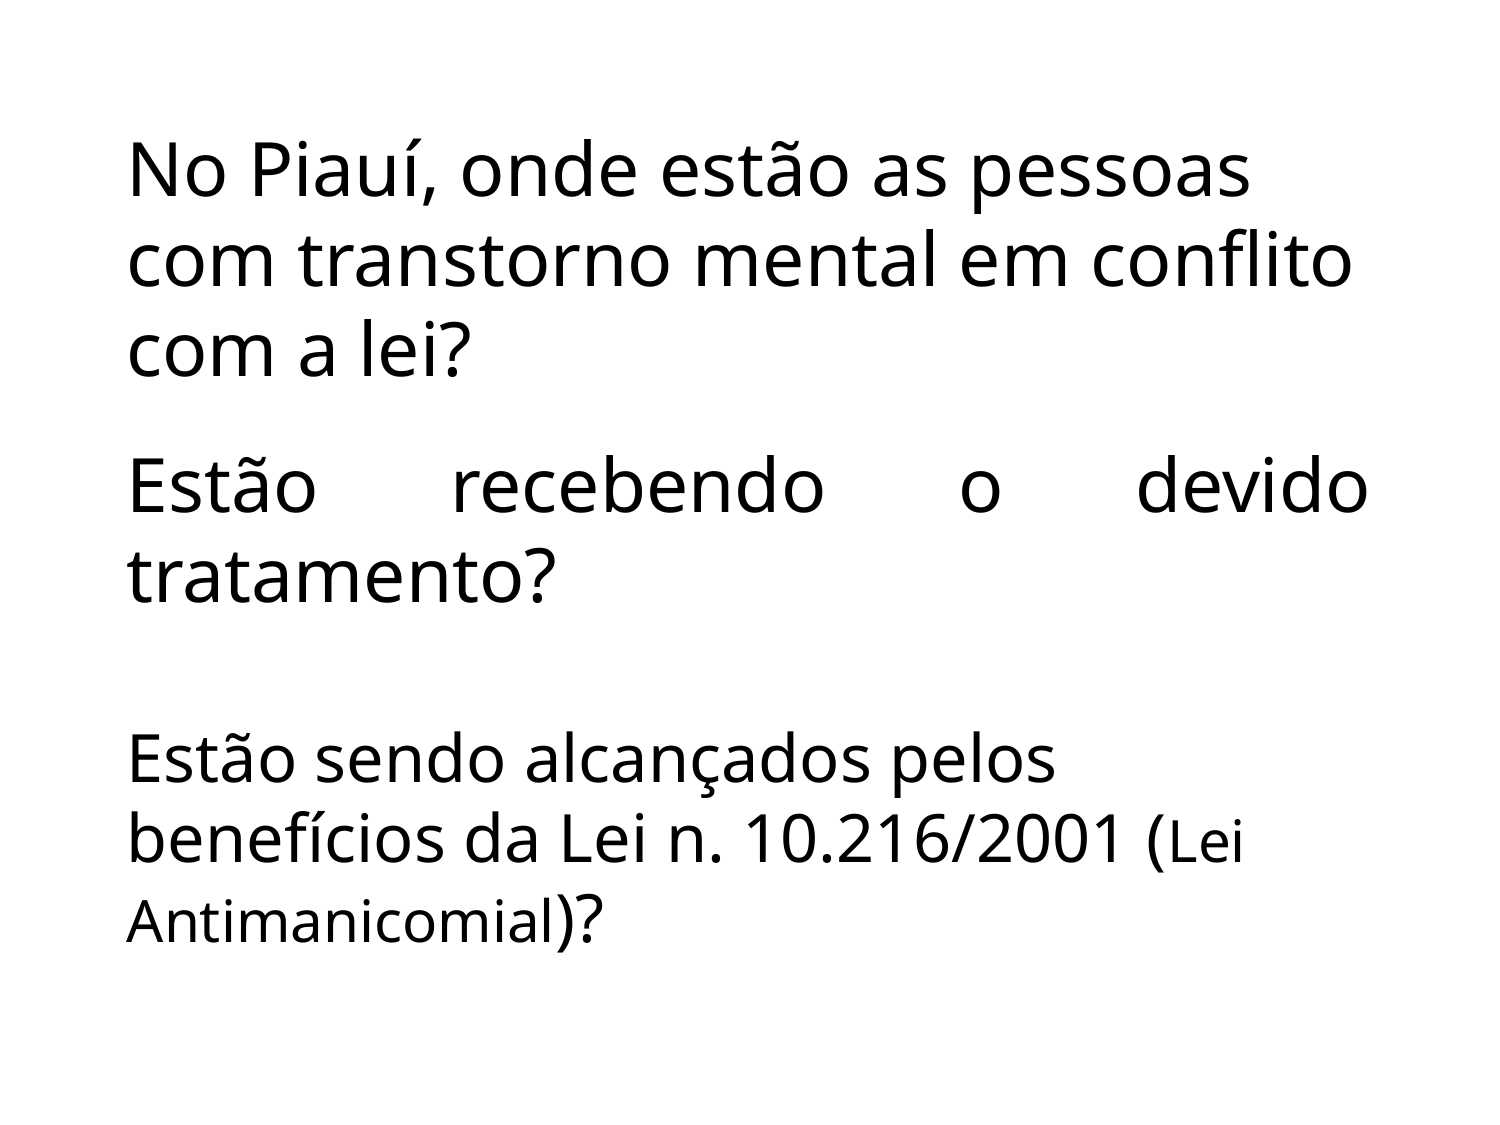

# No Piauí, onde estão as pessoas com transtorno mental em conflito com a lei?
Estão recebendo o devido tratamento?
Estão sendo alcançados pelos benefícios da Lei n. 10.216/2001 (Lei Antimanicomial)?